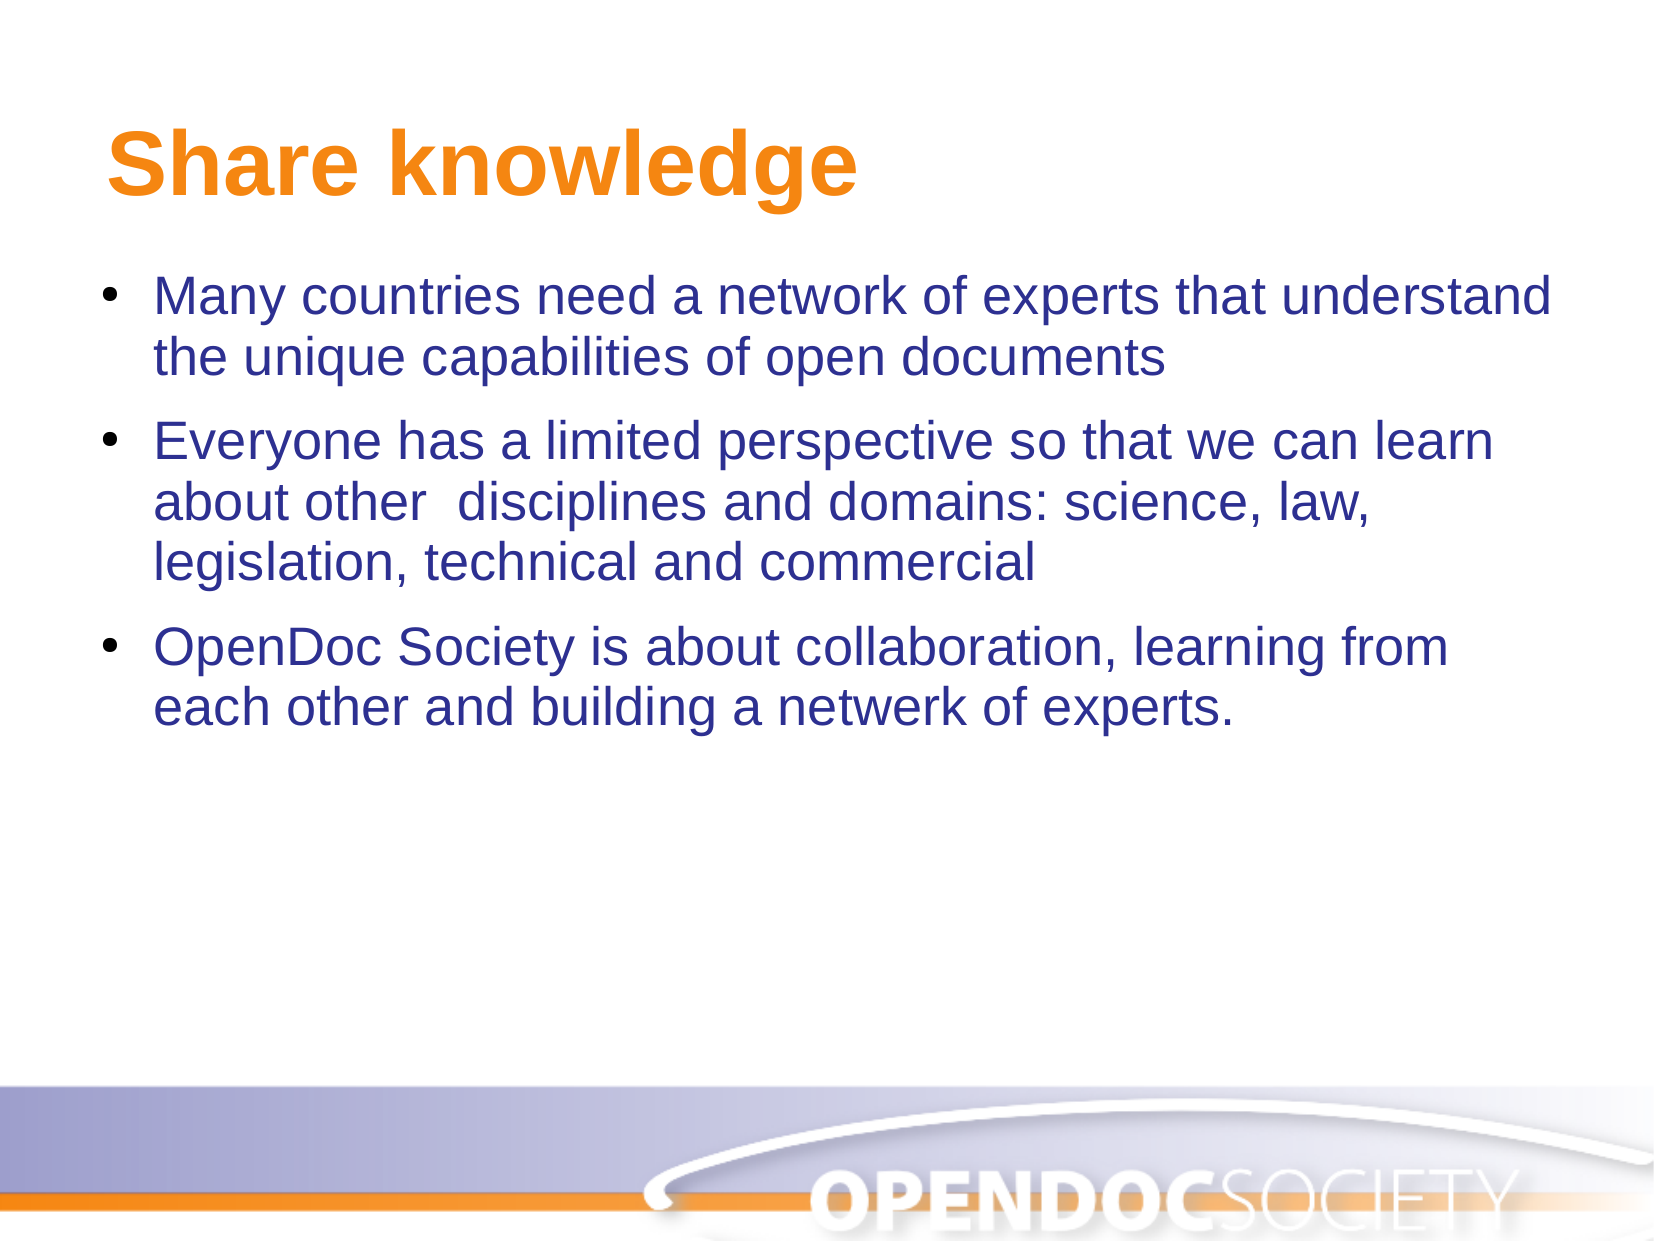

# Share knowledge
Many countries need a network of experts that understand the unique capabilities of open documents
Everyone has a limited perspective so that we can learn about other disciplines and domains: science, law, legislation, technical and commercial
OpenDoc Society is about collaboration, learning from each other and building a netwerk of experts.